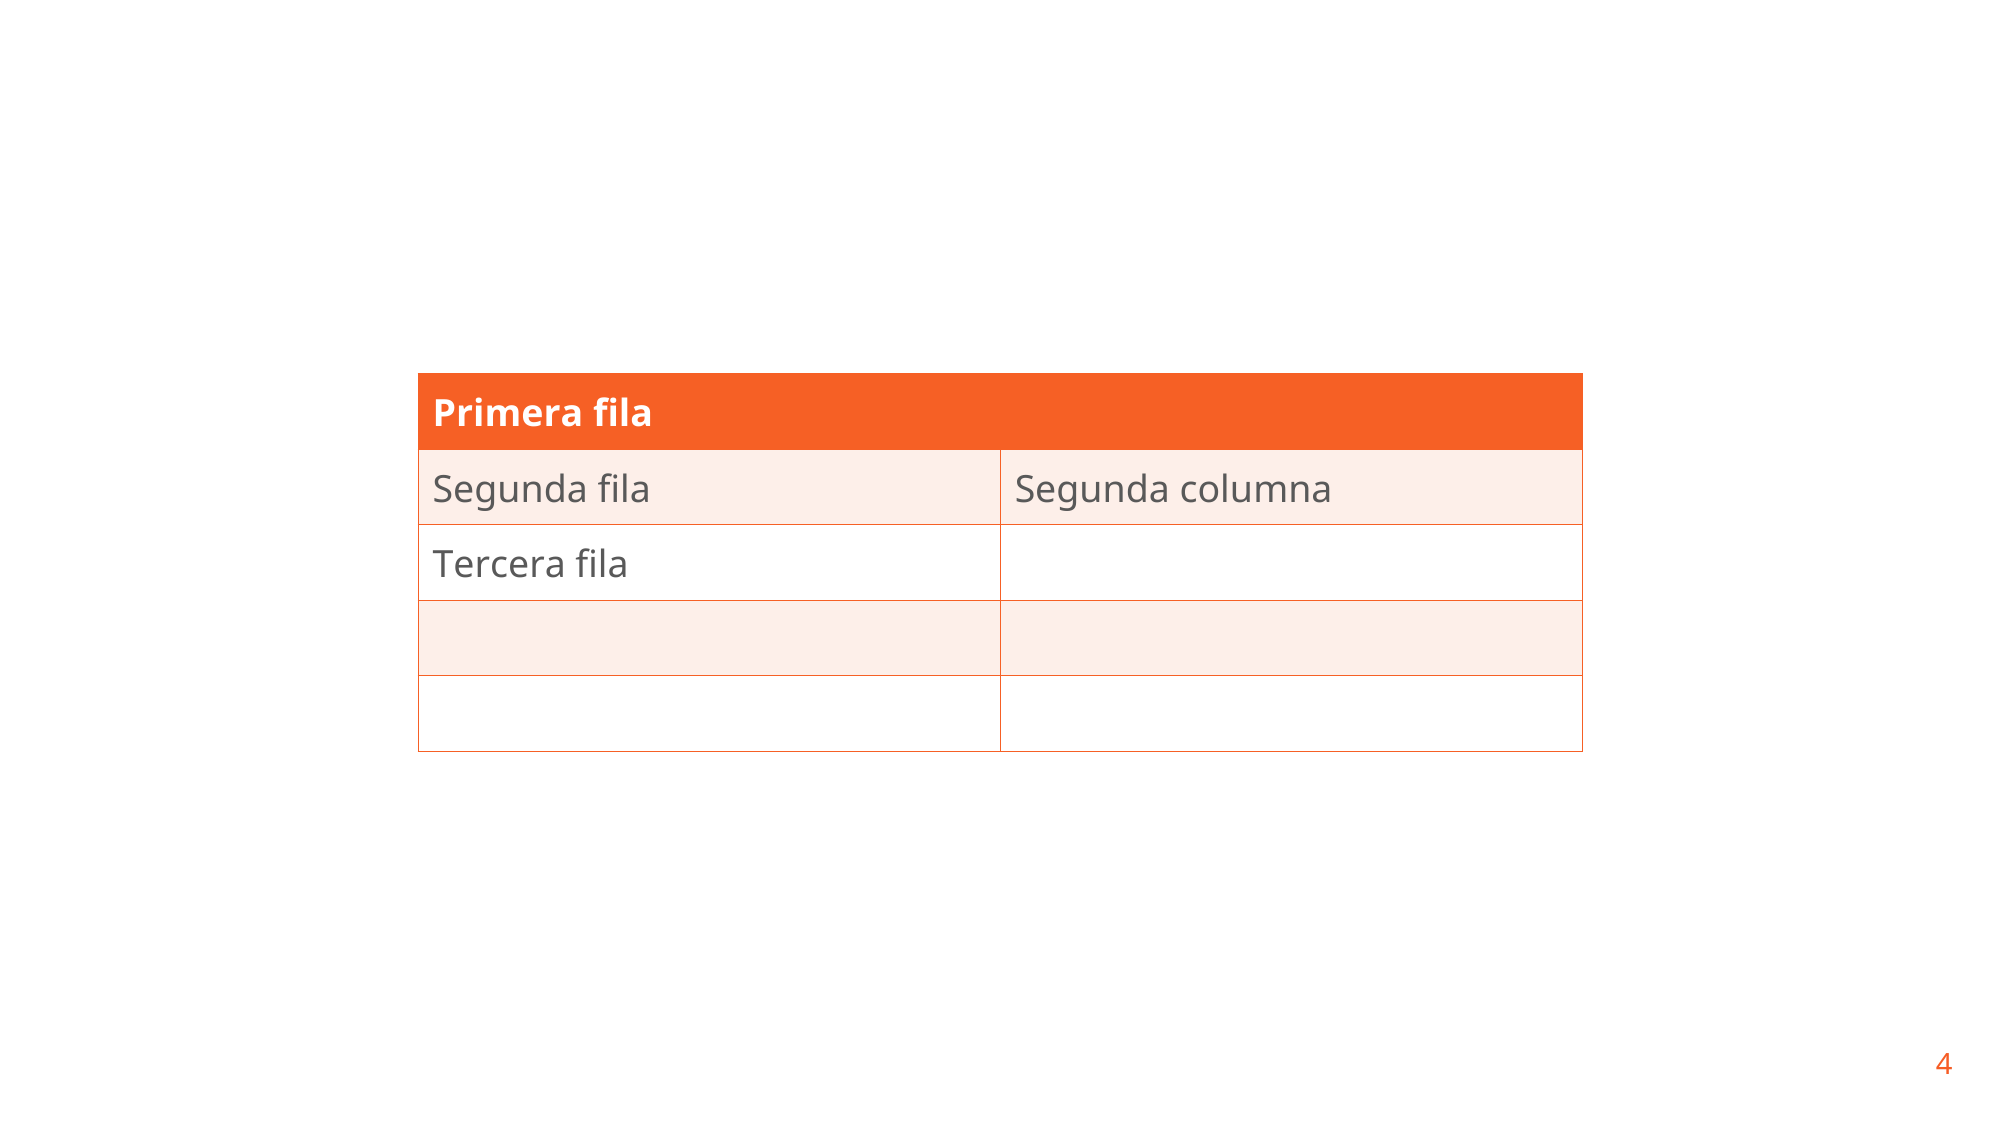

#
| Primera fila | |
| --- | --- |
| Segunda fila | Segunda columna |
| Tercera fila | |
| | |
| | |